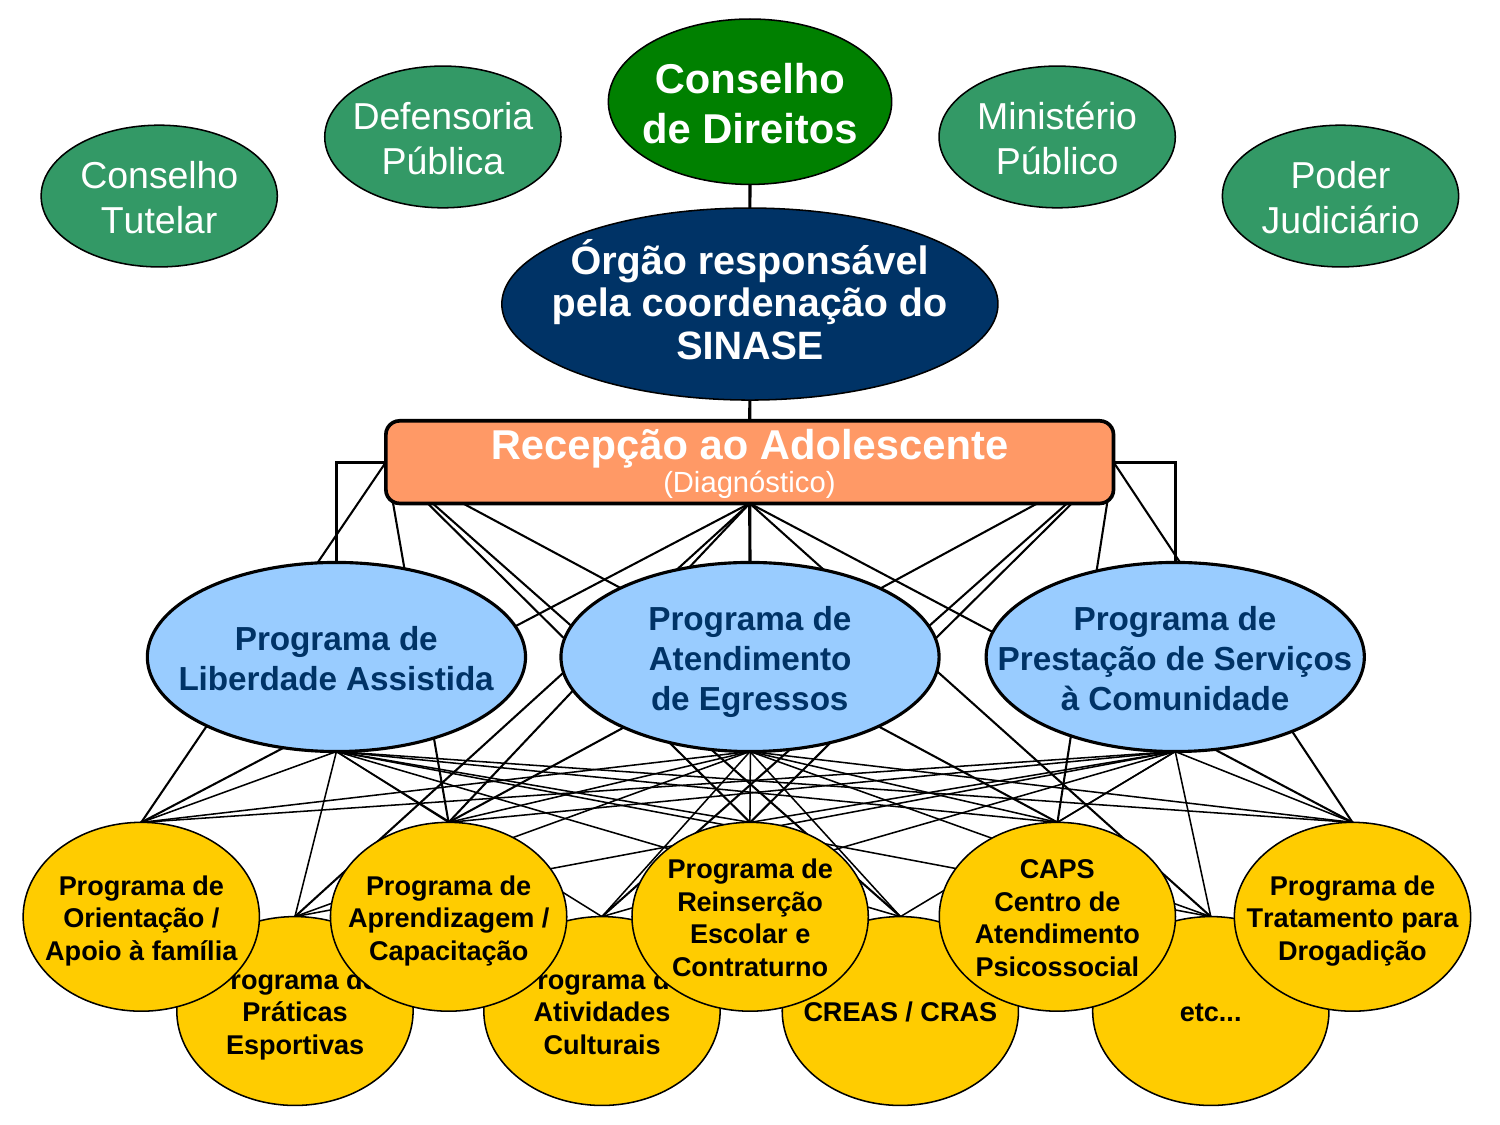

Conselho
de Direitos
Defensoria
Pública
Ministério
Público
Conselho
Tutelar
Poder
Judiciário
Órgão responsável
pela coordenação do
SINASE
Recepção ao Adolescente
(Diagnóstico)
Programa de
Liberdade Assistida
Programa de
Atendimento
de Egressos
Programa de
Prestação de Serviços
à Comunidade
Programa de
Orientação /
Apoio à família
Programa de
Aprendizagem /
Capacitação
Programa de
Reinserção
Escolar e
Contraturno
CAPS
Centro de
Atendimento
Psicossocial
Programa de
Tratamento para
Drogadição
Programa de
Práticas
Esportivas
Programa de
Atividades
Culturais
CREAS / CRAS
etc...